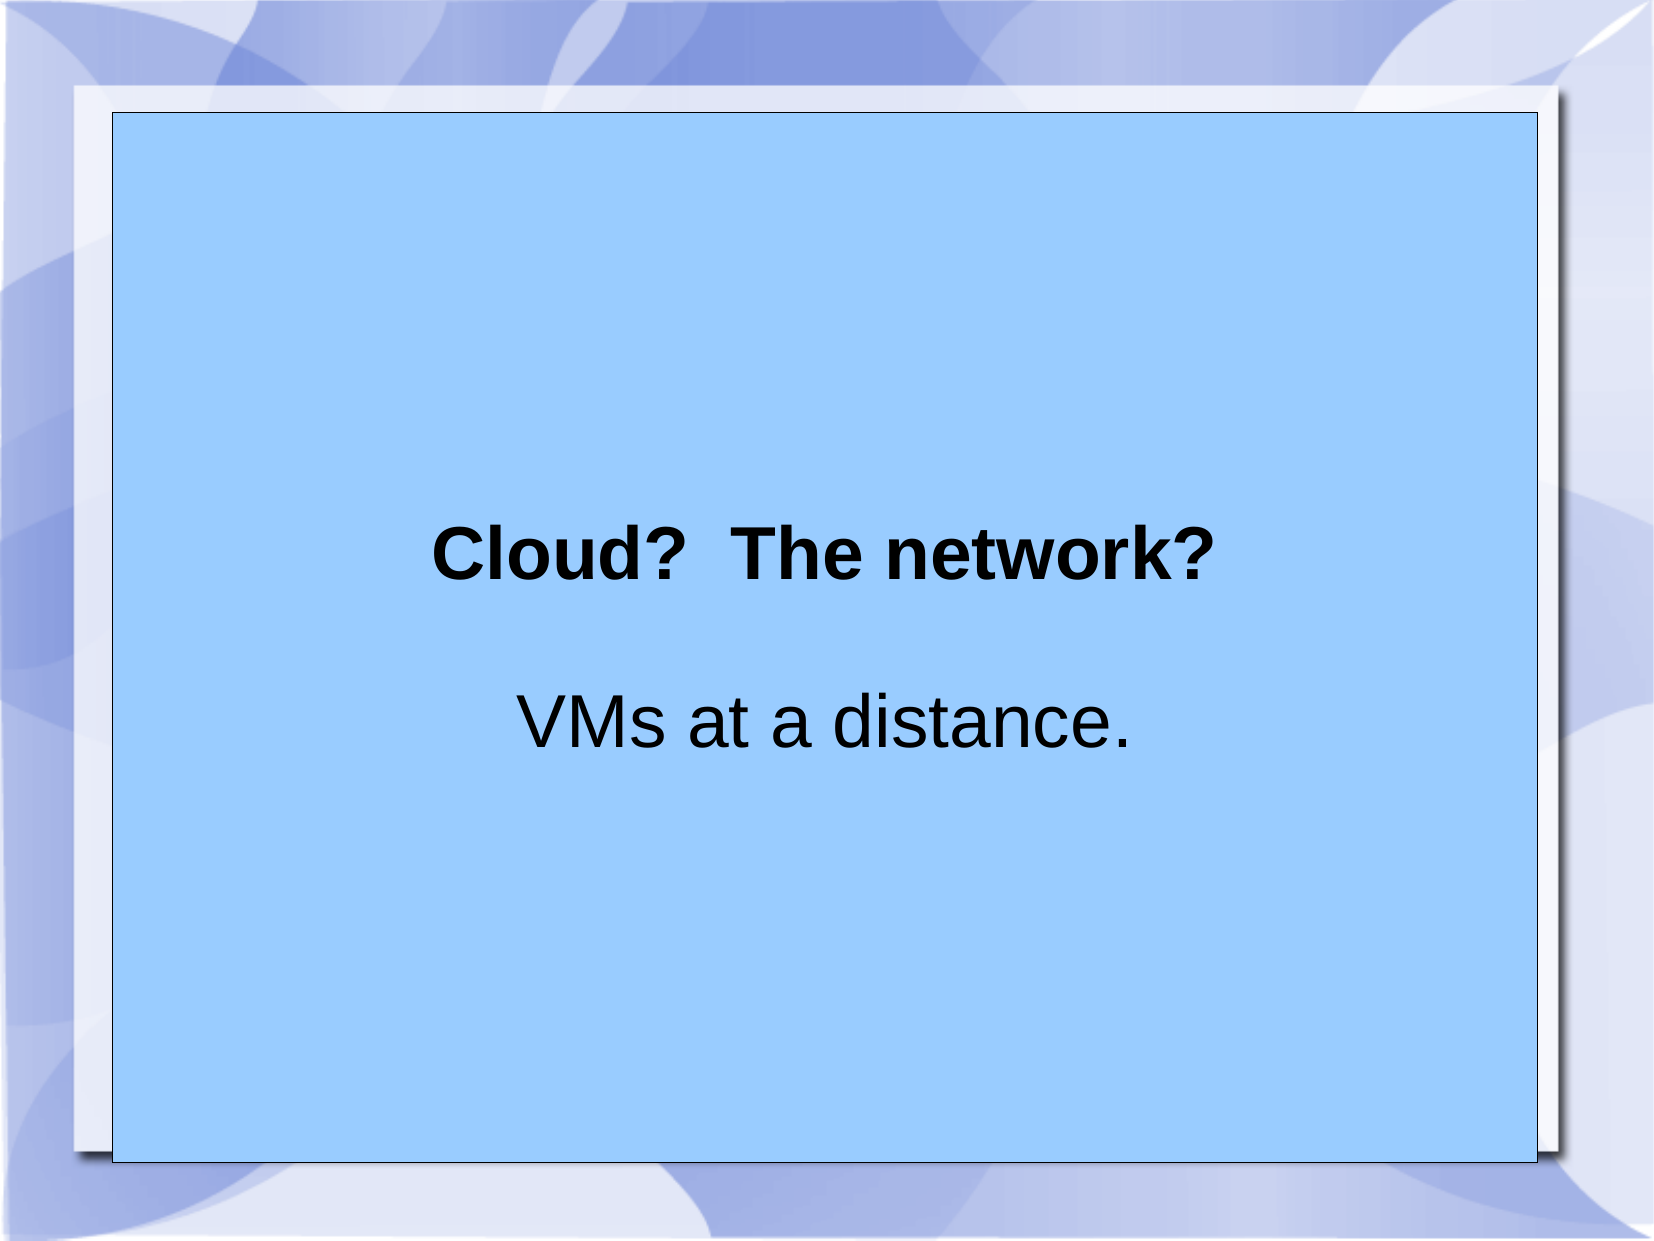

Cloud? The network?
VMs at a distance.